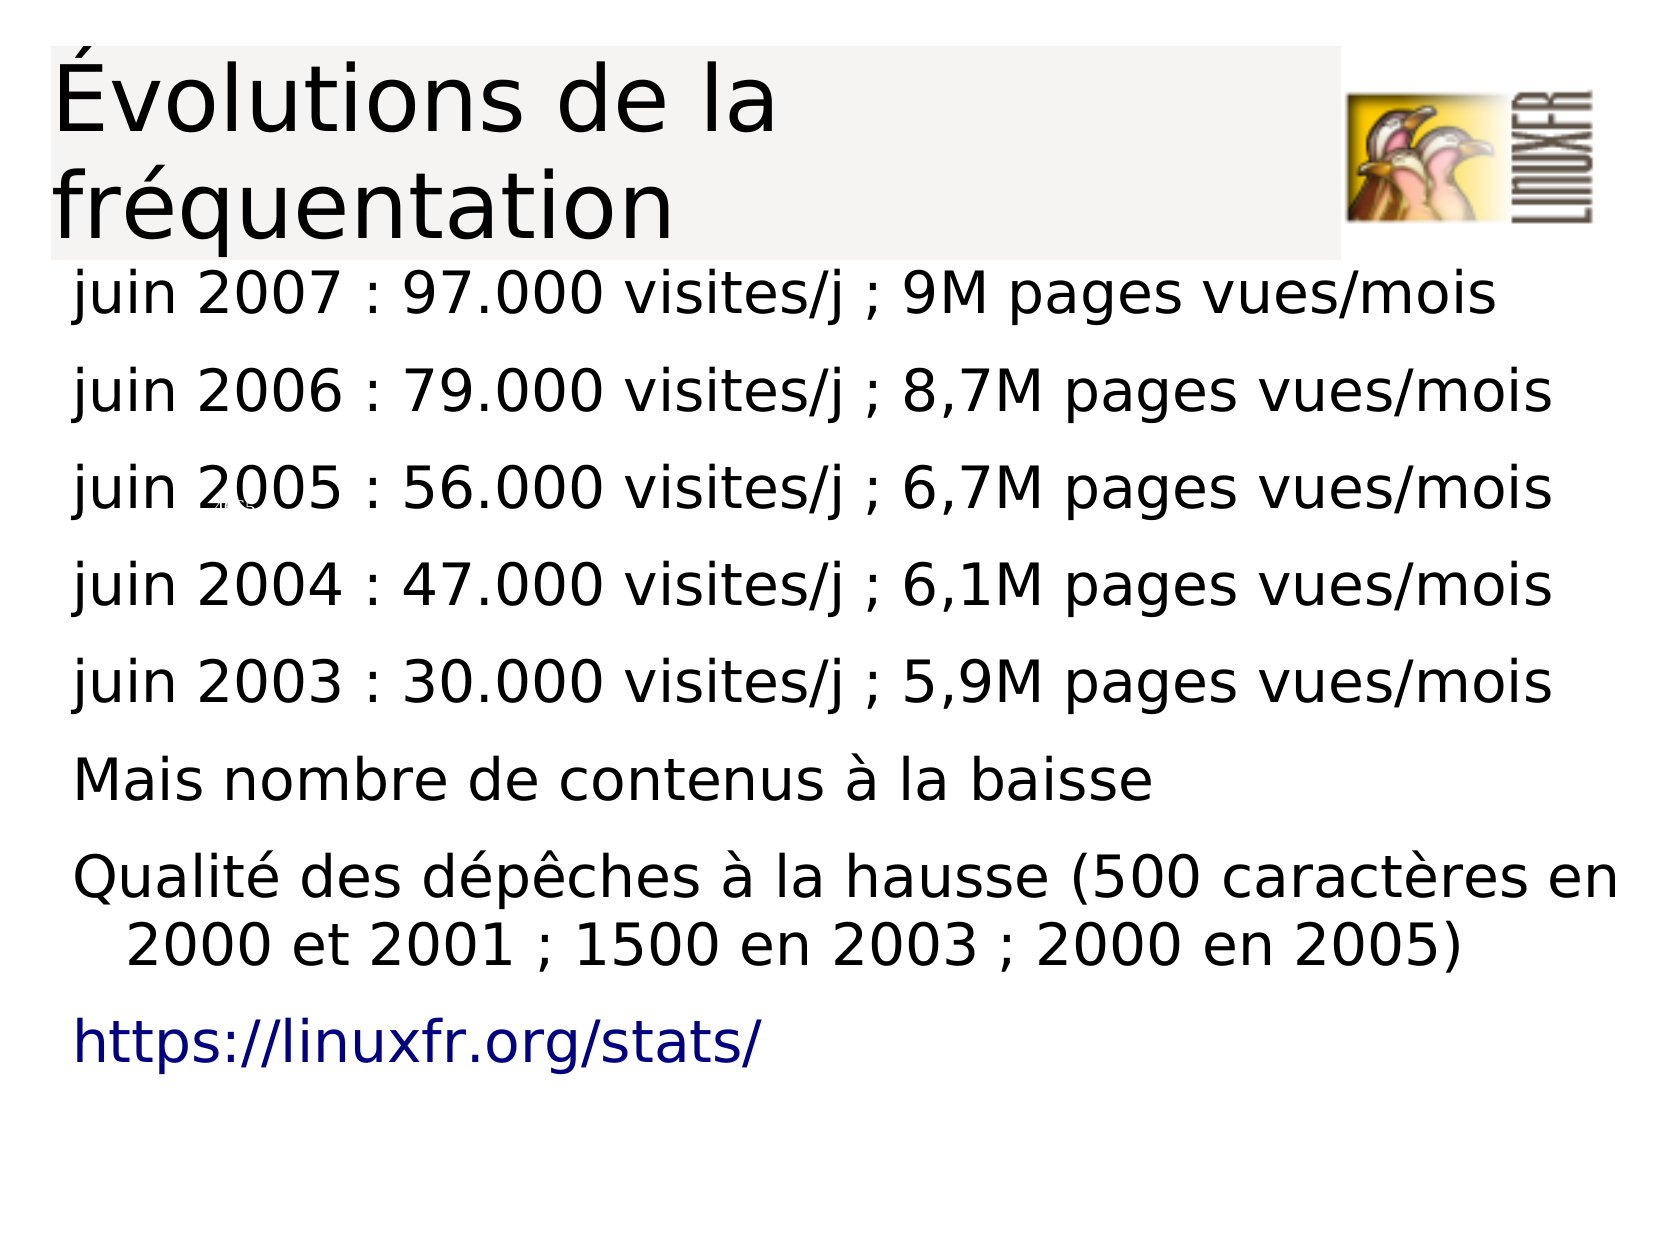

# Évolutions de la fréquentation
juin 2007 : 97.000 visites/j ; 9M pages vues/mois
juin 2006 : 79.000 visites/j ; 8,7M pages vues/mois
juin 2005 : 56.000 visites/j ; 6,7M pages vues/mois
juin 2004 : 47.000 visites/j ; 6,1M pages vues/mois
juin 2003 : 30.000 visites/j ; 5,9M pages vues/mois
Mais nombre de contenus à la baisse
Qualité des dépêches à la hausse (500 caractères en 2000 et 2001 ; 1500 en 2003 ; 2000 en 2005)
https://linuxfr.org/stats/
4665